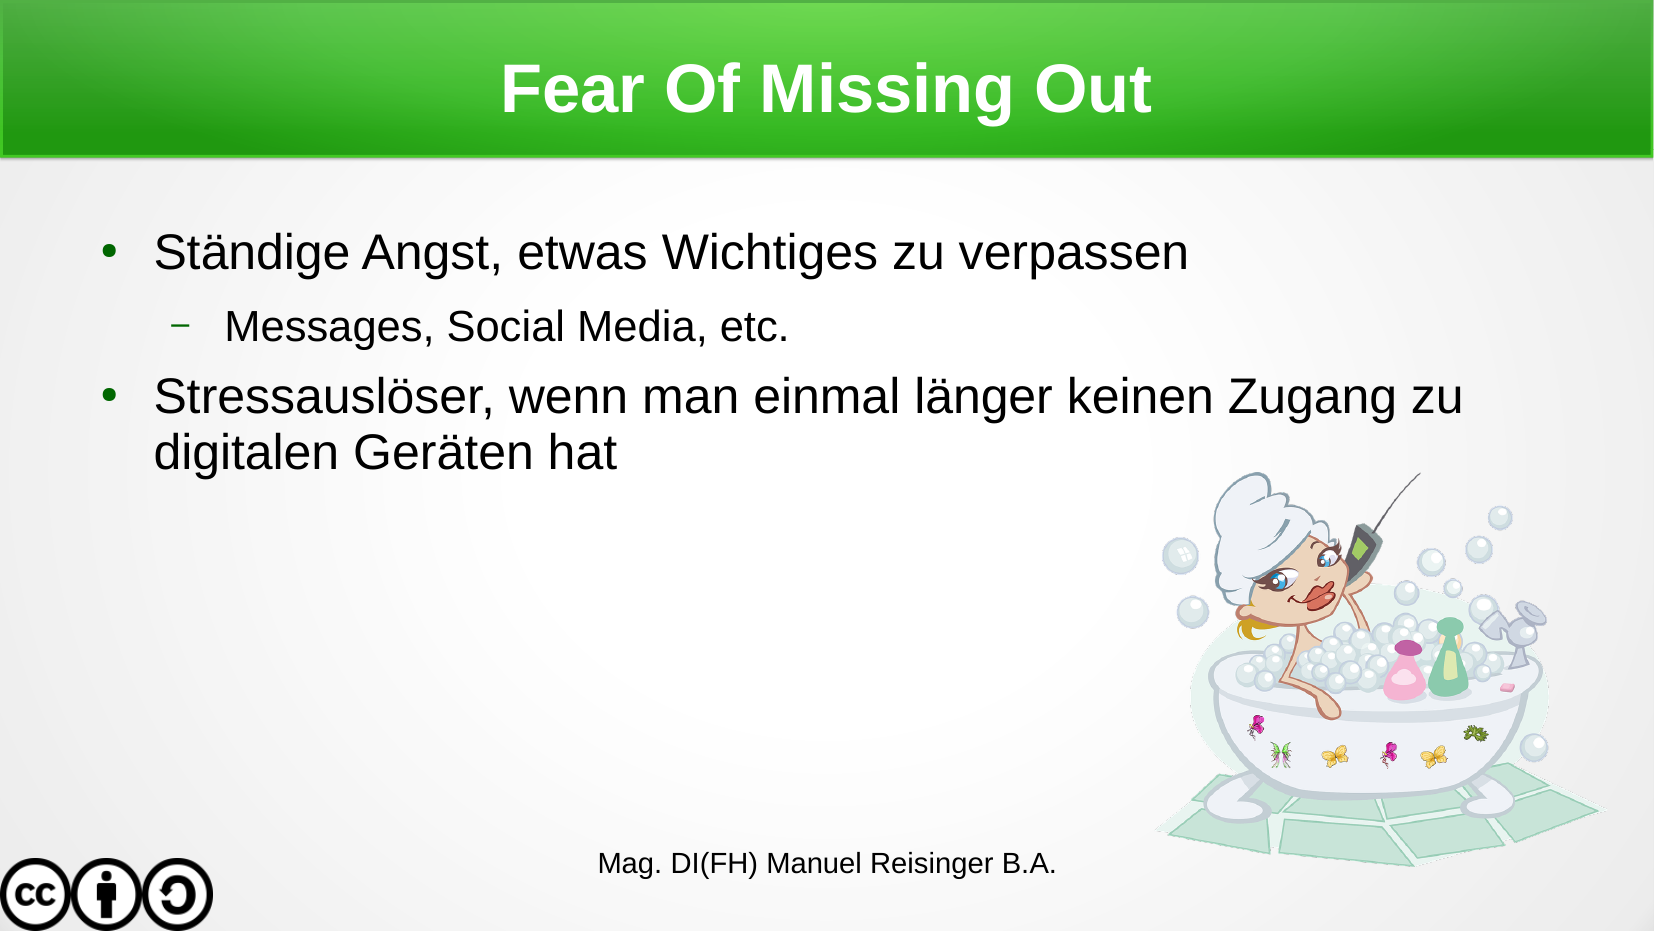

# Fear Of Missing Out
Ständige Angst, etwas Wichtiges zu verpassen
Messages, Social Media, etc.
Stressauslöser, wenn man einmal länger keinen Zugang zu digitalen Geräten hat